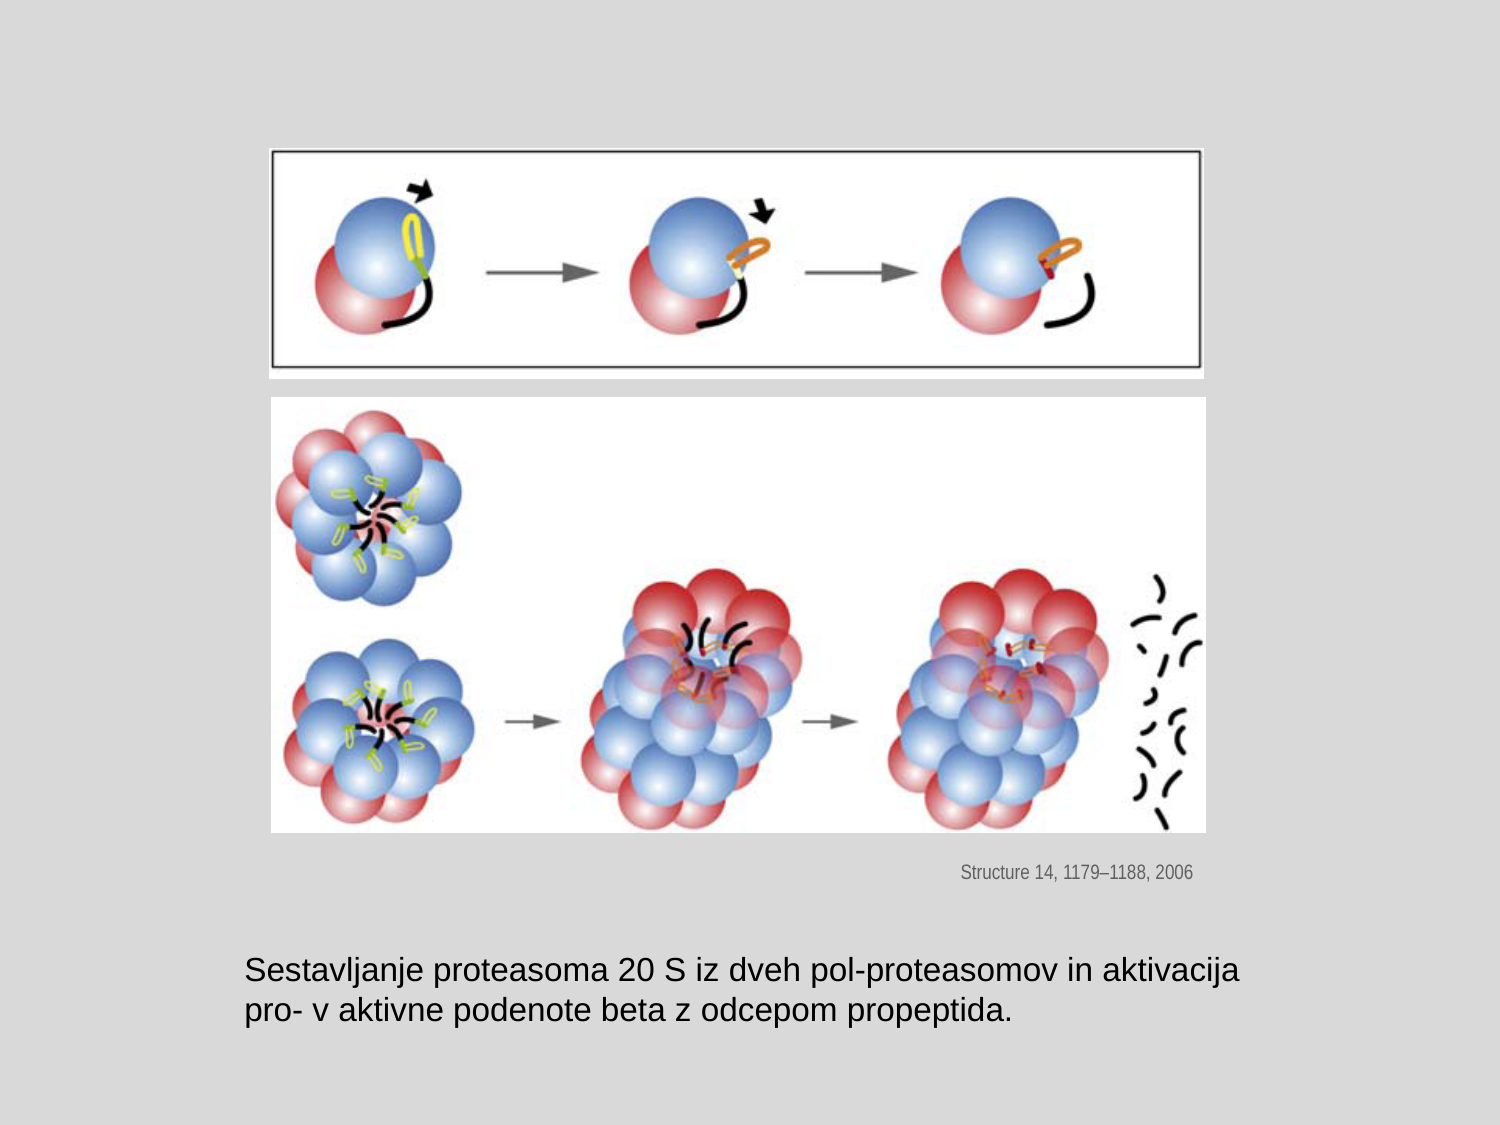

Structure 14, 1179–1188, 2006
Sestavljanje proteasoma 20 S iz dveh pol-proteasomov in aktivacija
pro- v aktivne podenote beta z odcepom propeptida.